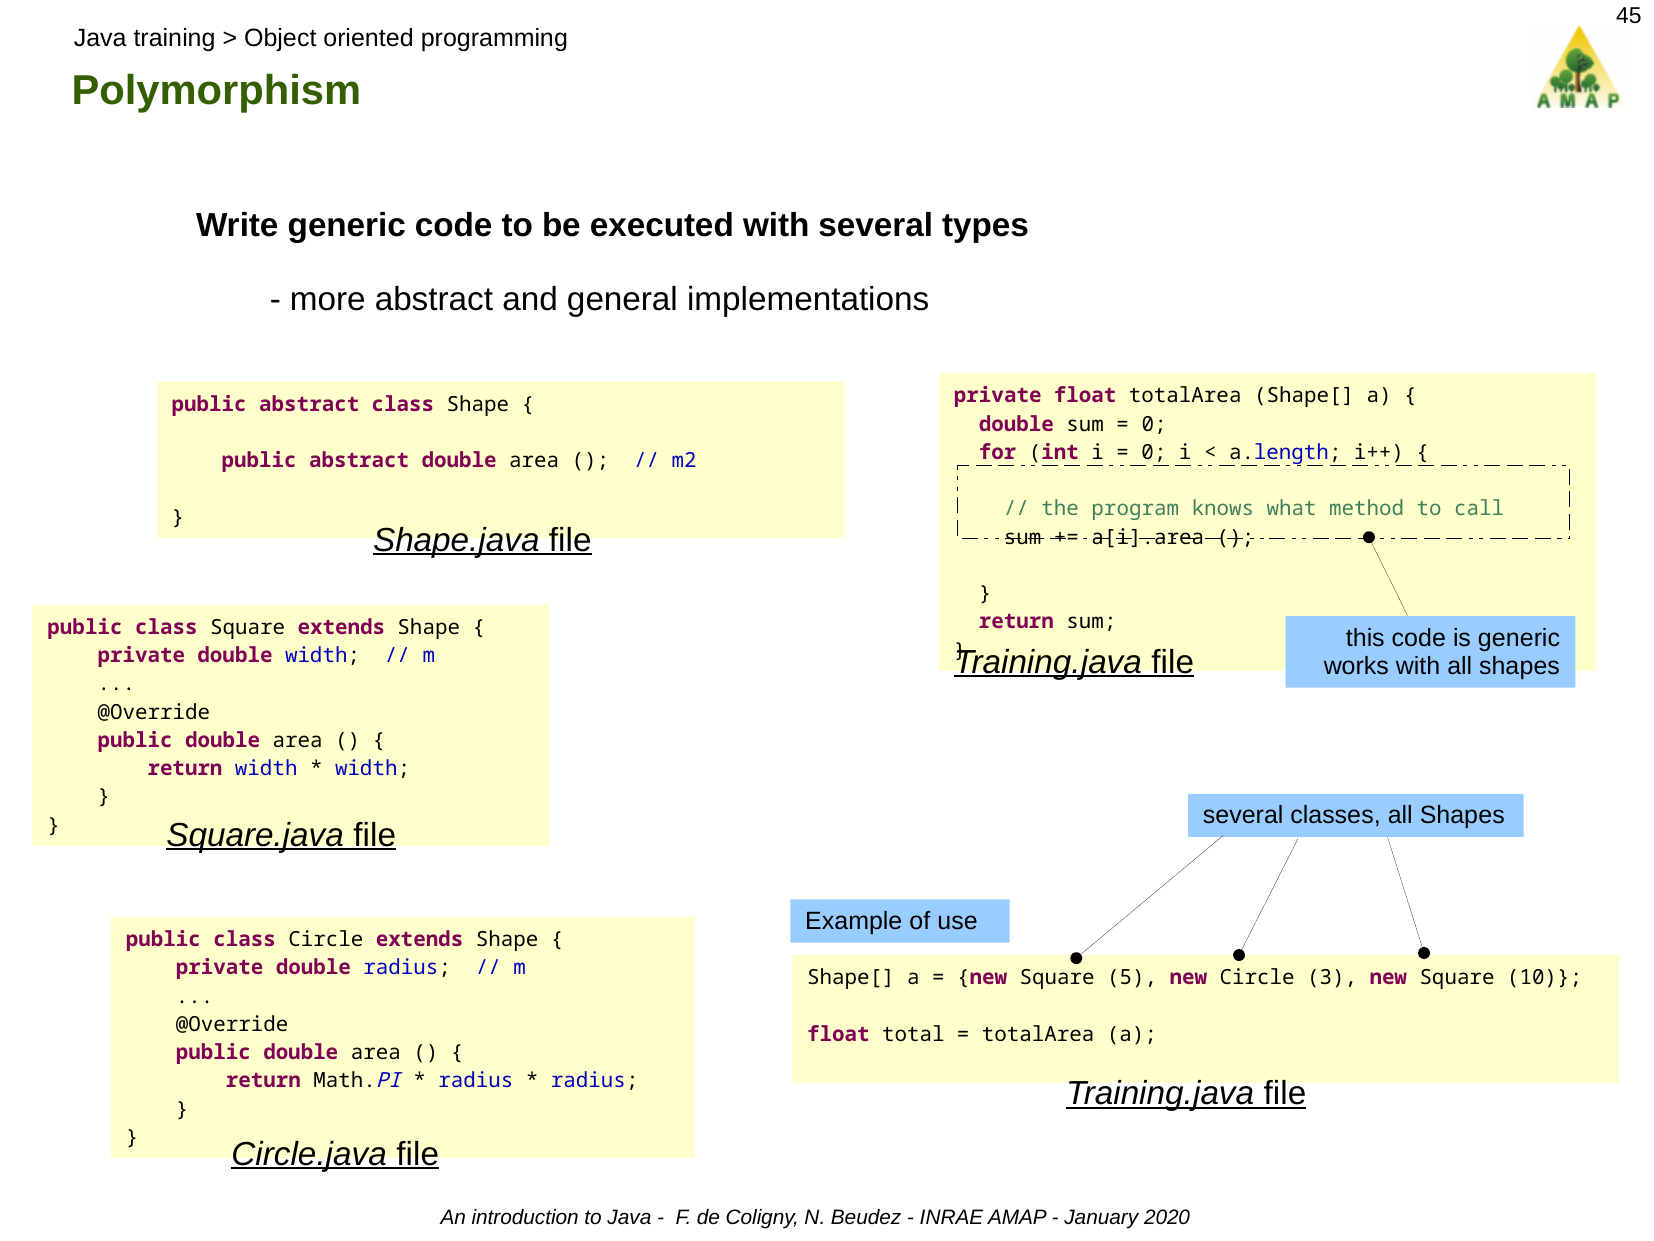

45
Java training > Object oriented programming
Polymorphism
Write generic code to be executed with several types
	- more abstract and general implementations
private float totalArea (Shape[] a) {
 double sum = 0;
 for (int i = 0; i < a.length; i++) {
 // the program knows what method to call
 sum += a[i].area ();
 }
 return sum;
}
public abstract class Shape {
 public abstract double area (); // m2
}
Shape.java file
public class Square extends Shape {
 private double width; // m
 ...
 @Override
 public double area () {
 return width * width;
 }
}
this code is generic
works with all shapes
Training.java file
several classes, all Shapes
Square.java file
Example of use
public class Circle extends Shape {
 private double radius; // m
 ...
 @Override
 public double area () {
 return Math.PI * radius * radius;
 }
}
Shape[] a = {new Square (5), new Circle (3), new Square (10)};
float total = totalArea (a);
Training.java file
Circle.java file